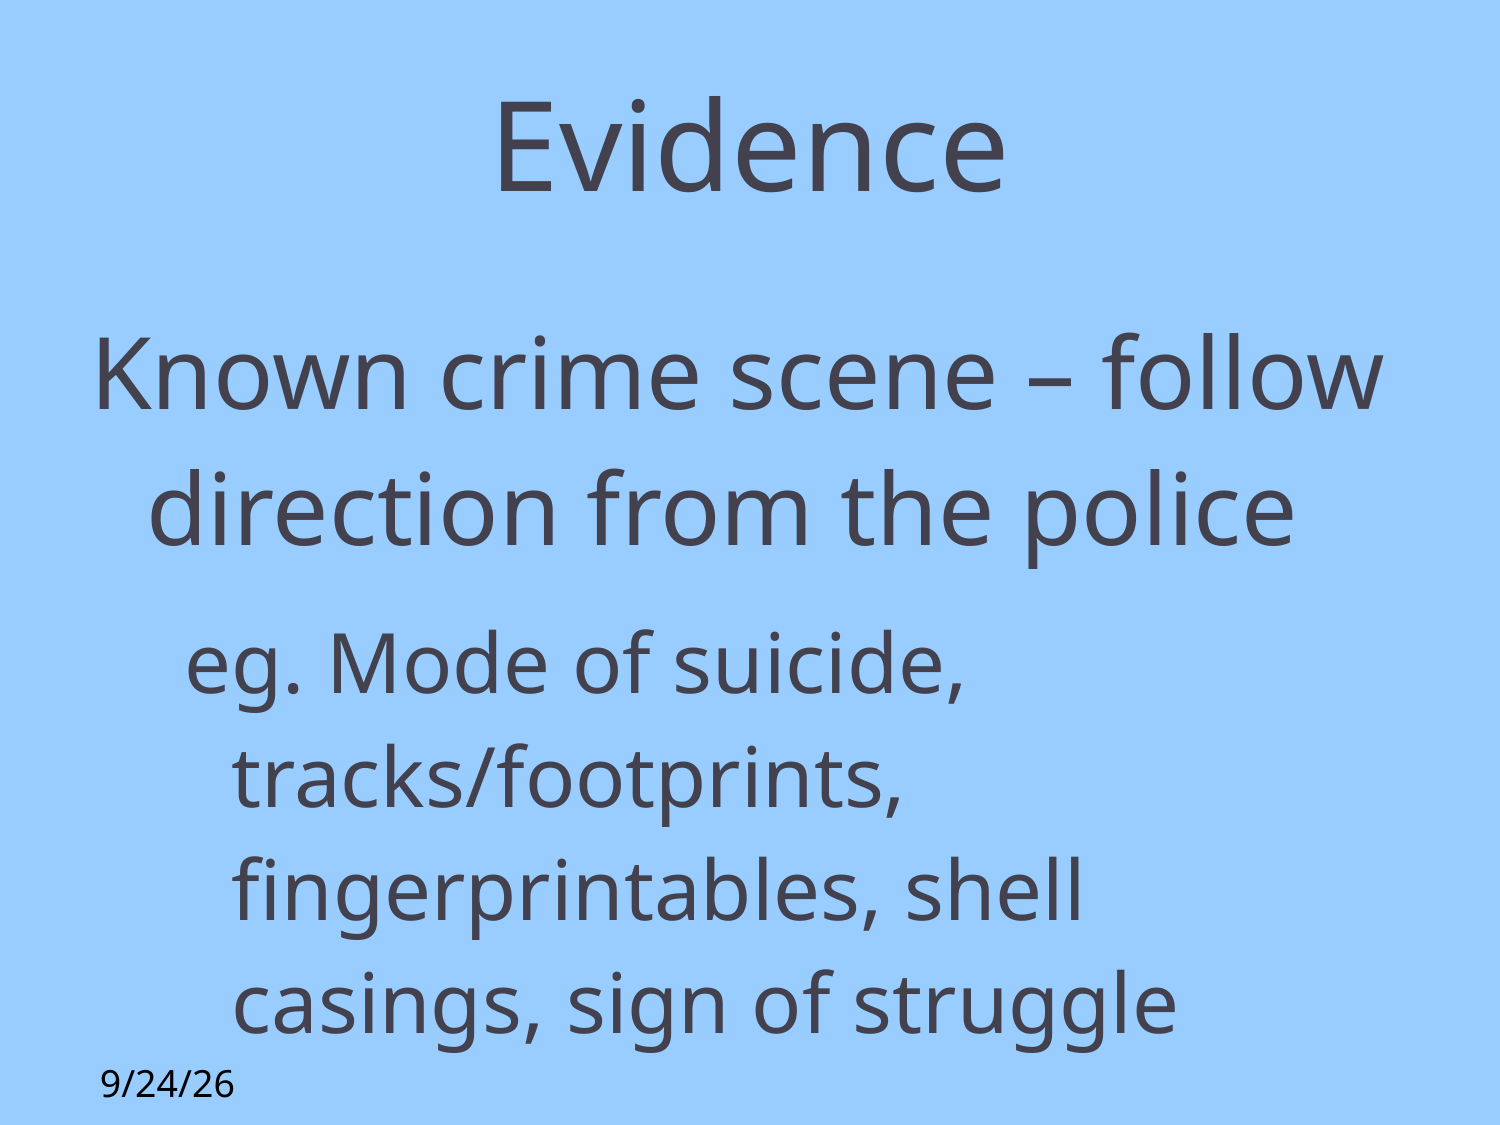

# Evidence
Known crime scene – follow direction from the police
eg. Mode of suicide, tracks/footprints, fingerprintables, shell casings, sign of struggle